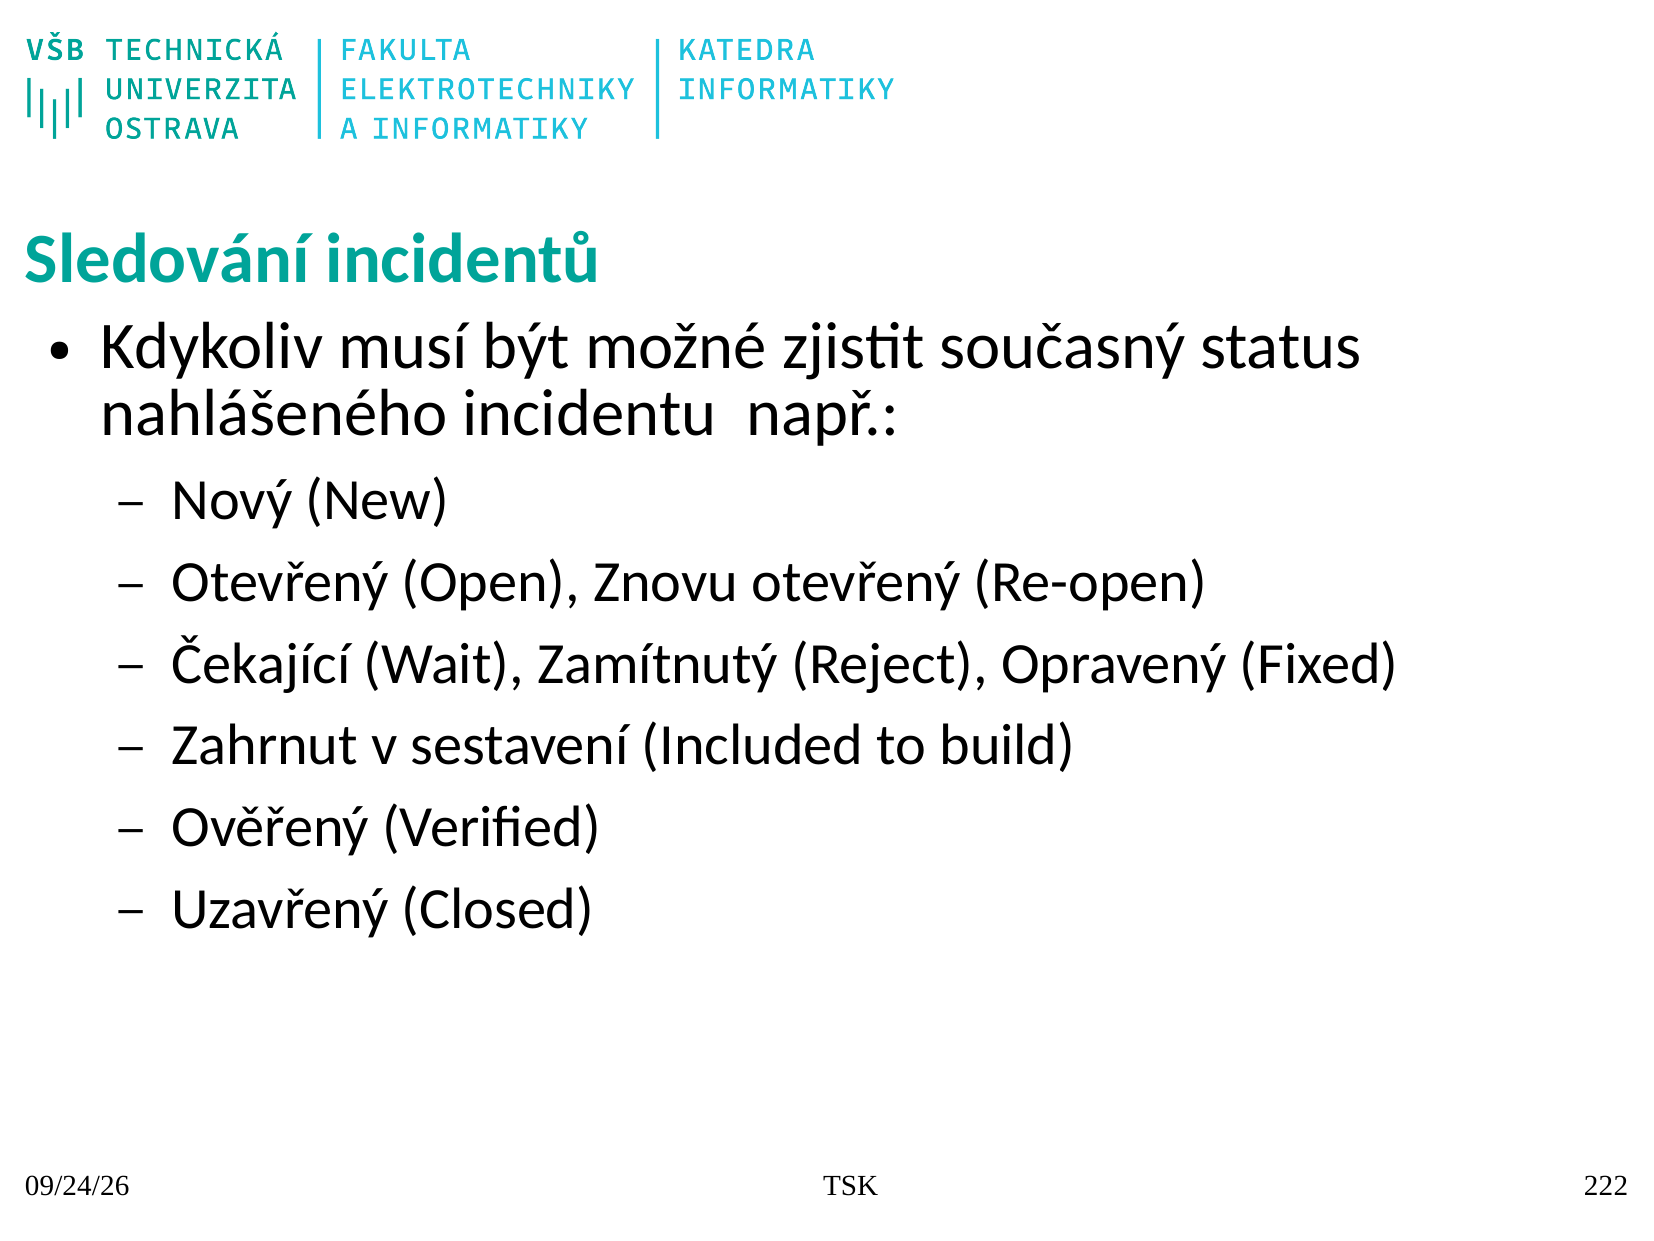

# Sledování incidentů
Kdykoliv musí být možné zjistit současný status nahlášeného incidentu např.:
Nový (New)
Otevřený (Open), Znovu otevřený (Re-open)
Čekající (Wait), Zamítnutý (Reject), Opravený (Fixed)
Zahrnut v sestavení (Included to build)
Ověřený (Verified)
Uzavřený (Closed)
TSK
222